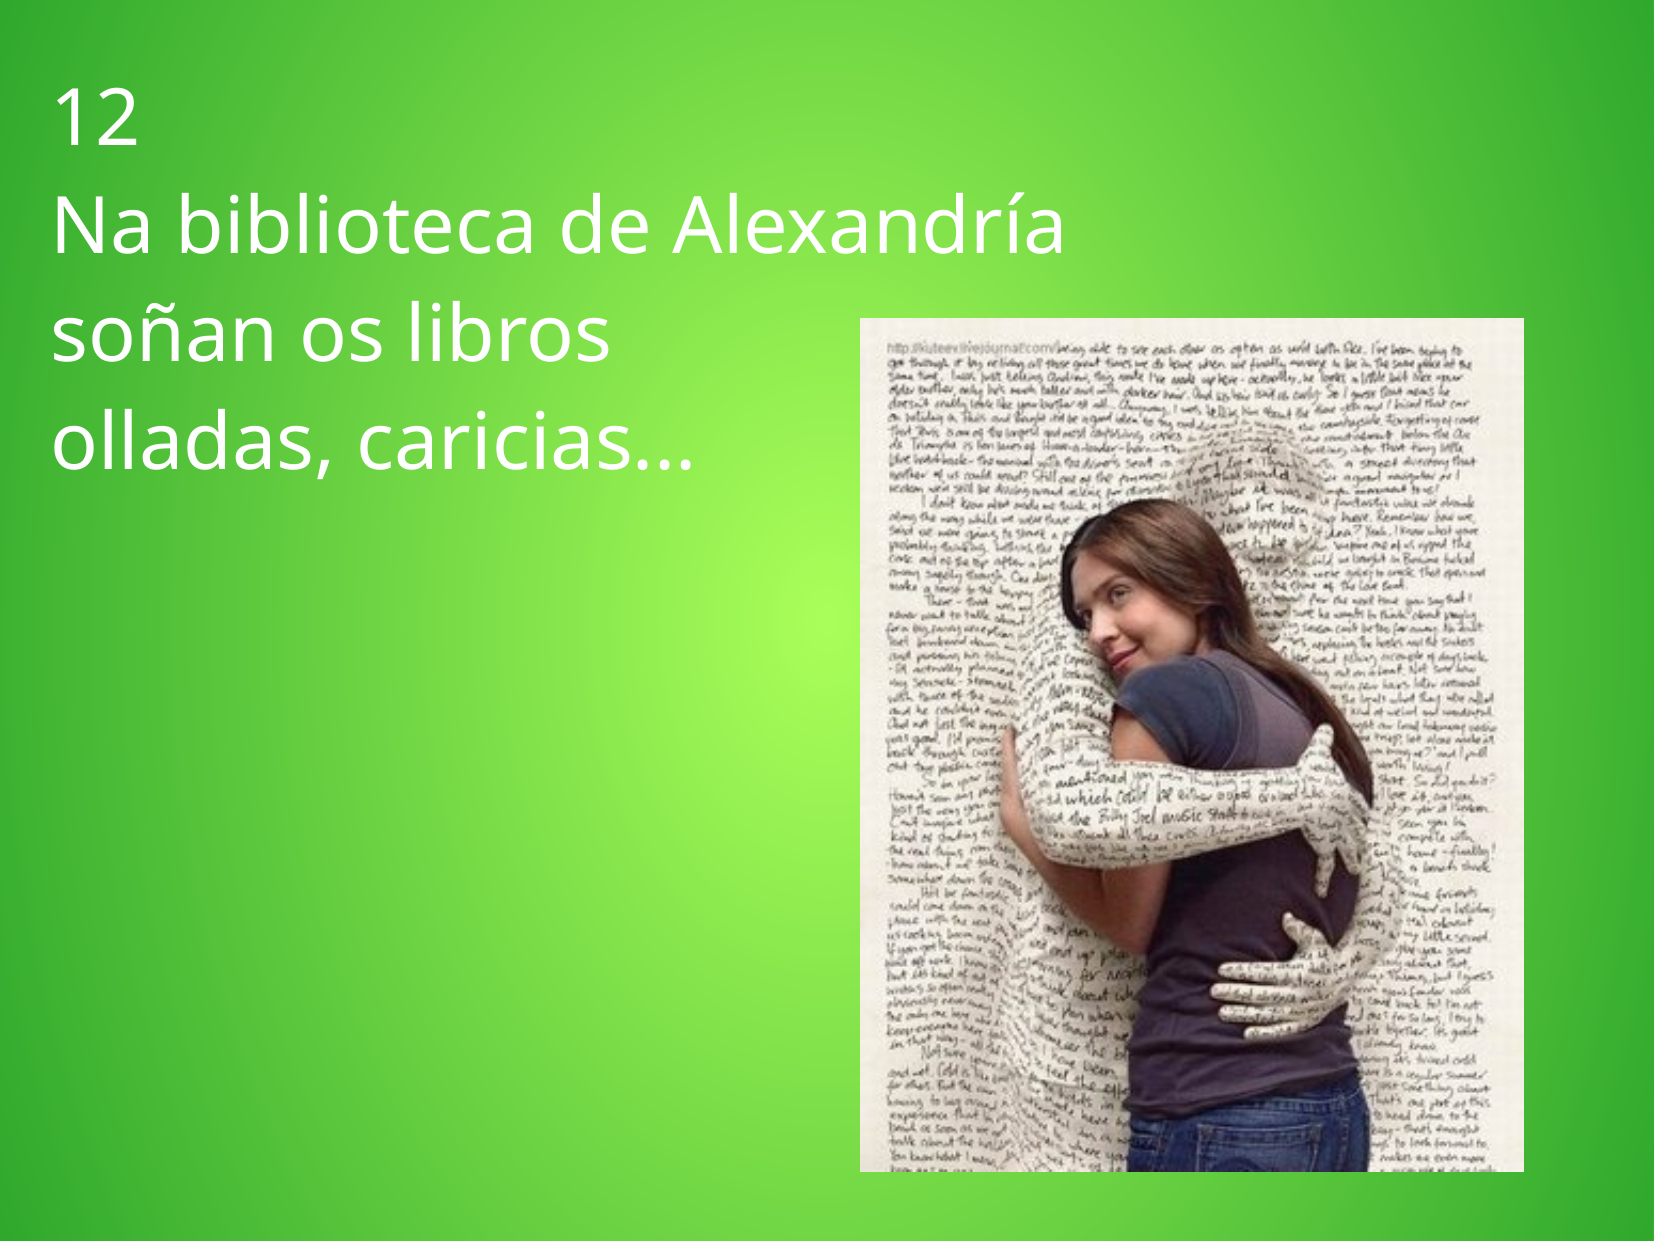

12
Na biblioteca de Alexandría
soñan os libros
olladas, caricias...